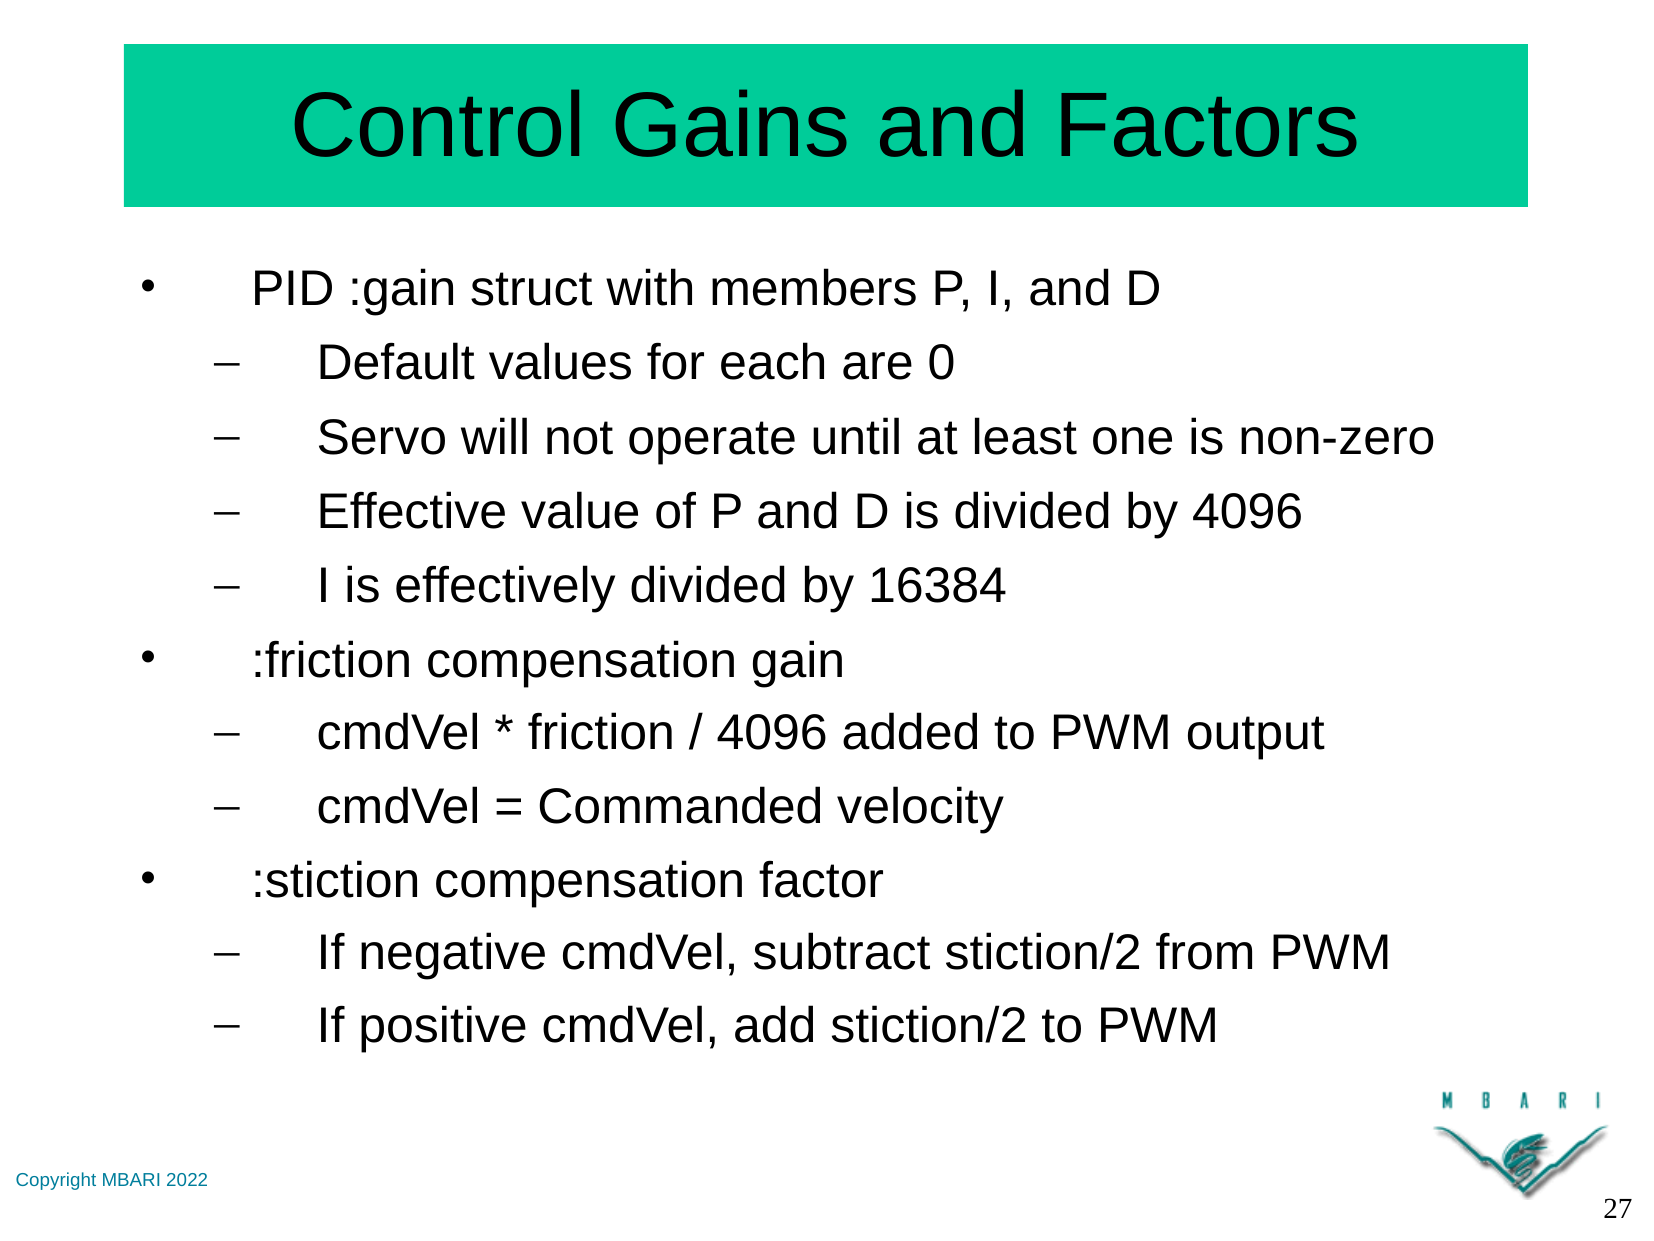

# Control Gains and Factors
PID :gain struct with members P, I, and D
Default values for each are 0
Servo will not operate until at least one is non-zero
Effective value of P and D is divided by 4096
I is effectively divided by 16384
:friction compensation gain
cmdVel * friction / 4096 added to PWM output
cmdVel = Commanded velocity
:stiction compensation factor
If negative cmdVel, subtract stiction/2 from PWM
If positive cmdVel, add stiction/2 to PWM